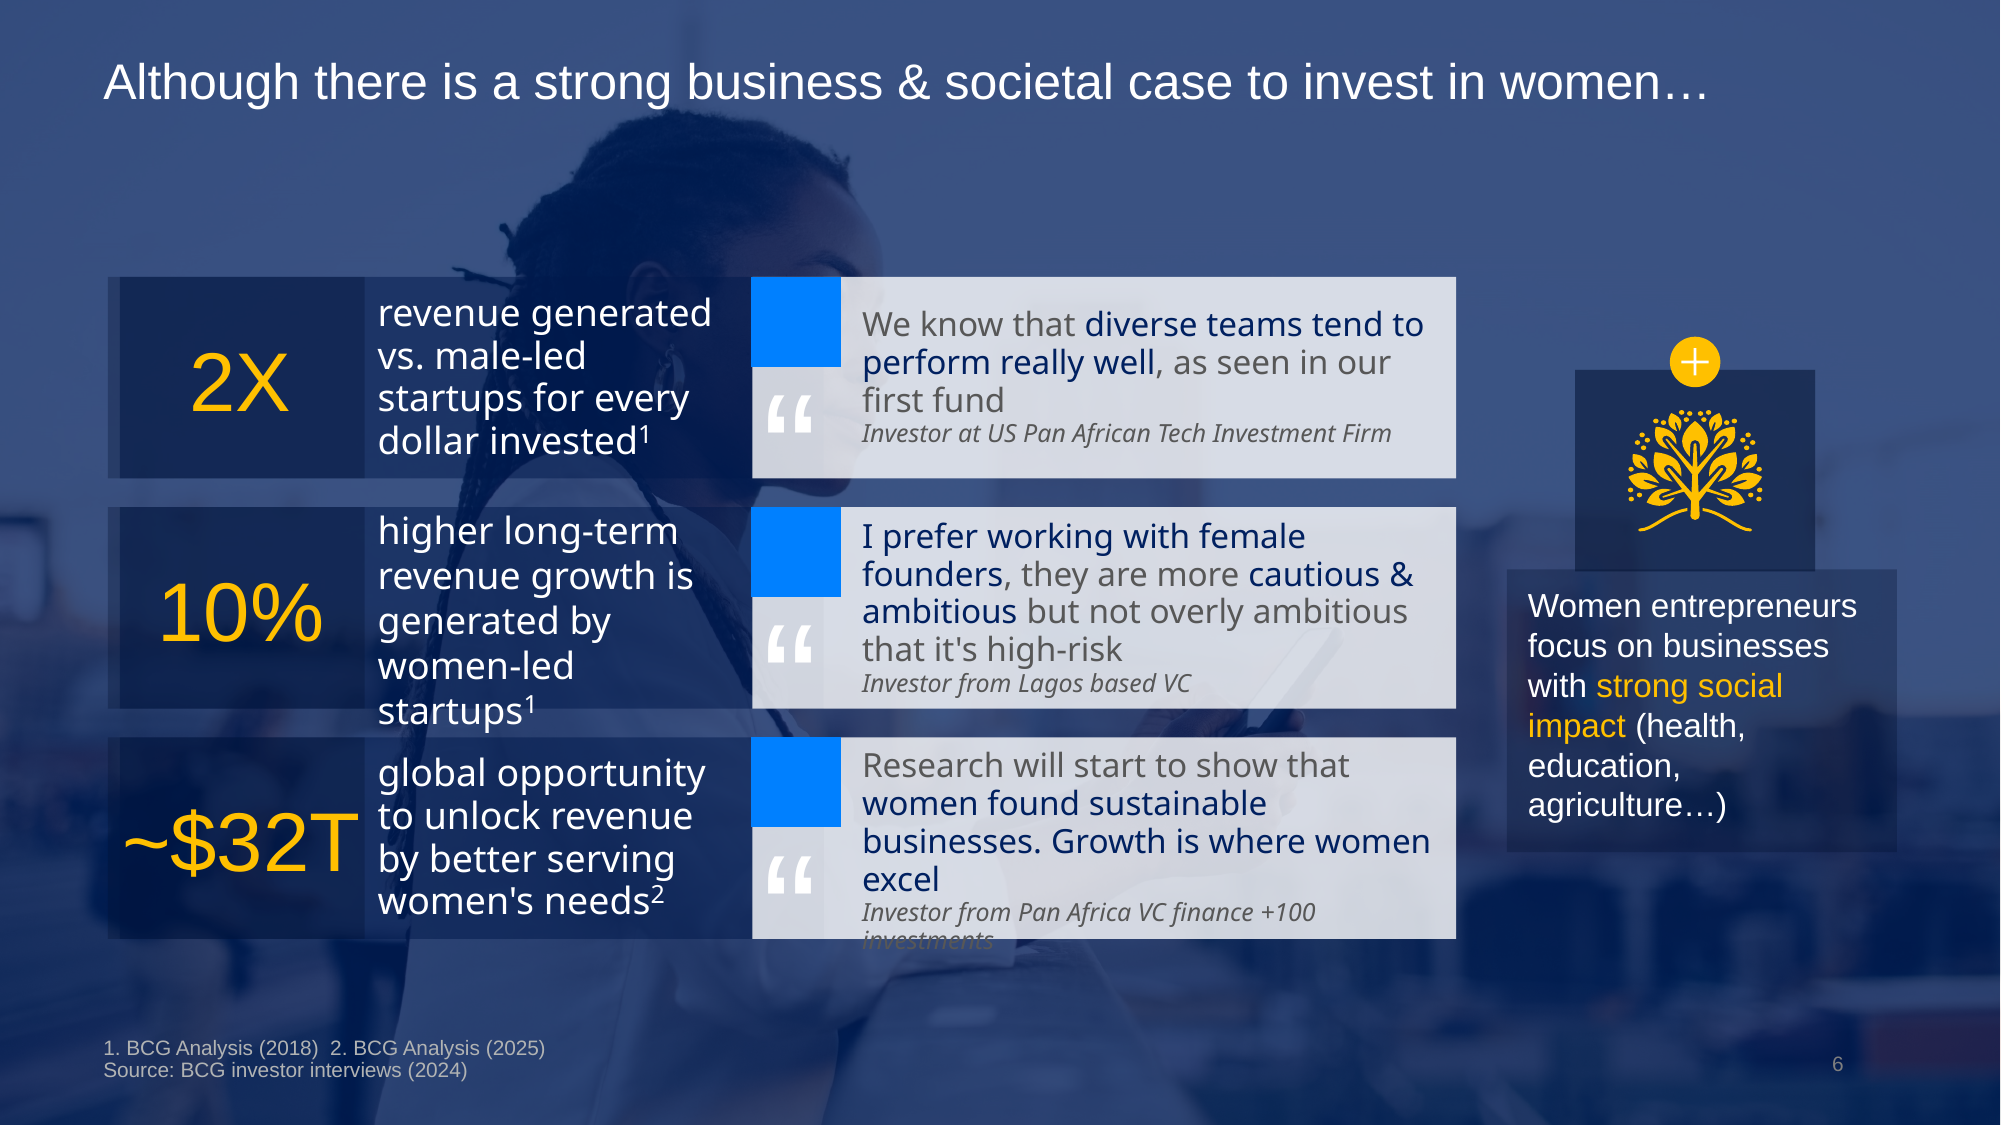

Although there is a strong business & societal case to invest in women…
2X
revenue generated vs. male-led startups for every dollar invested1
“
We know that diverse teams tend to perform really well, as seen in our first fund
Investor at US Pan African Tech Investment Firm
10%
higher long-term revenue growth is generated by women-led startups1
“
I prefer working with female founders, they are more cautious & ambitious but not overly ambitious that it's high-risk
Investor from Lagos based VC
Women entrepreneurs focus on businesses with strong social impact (health, education, agriculture…)
~$32T
global opportunity to unlock revenue by better serving women's needs2
“
Research will start to show that women found sustainable businesses. Growth is where women excel
Investor from Pan Africa VC finance +100 investments
1. BCG Analysis (2018) 2. BCG Analysis (2025)
Source: BCG investor interviews (2024)
1